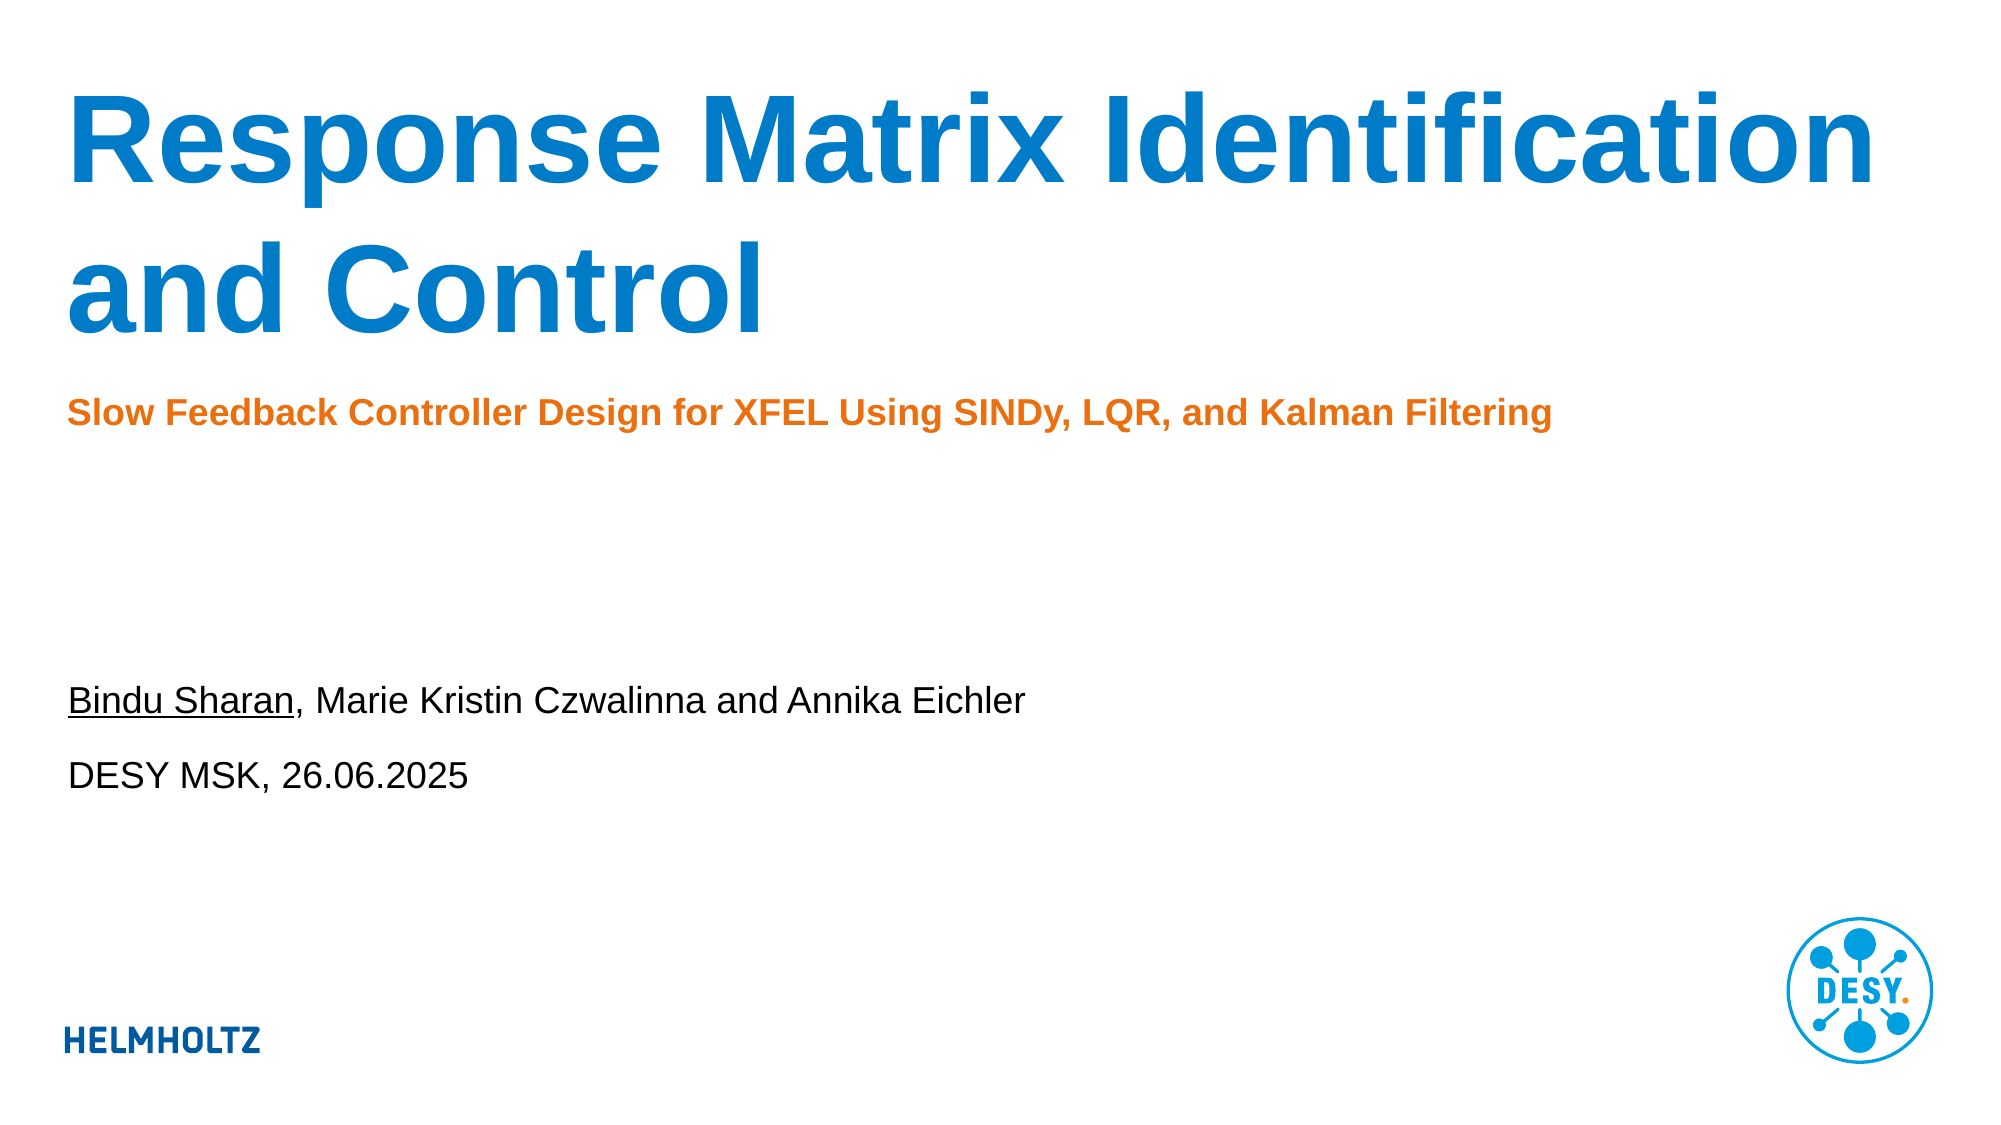

# Response Matrix Identification and Control
Slow Feedback Controller Design for XFEL Using SINDy, LQR, and Kalman Filtering
Bindu Sharan, Marie Kristin Czwalinna and Annika Eichler
DESY MSK, 26.06.2025